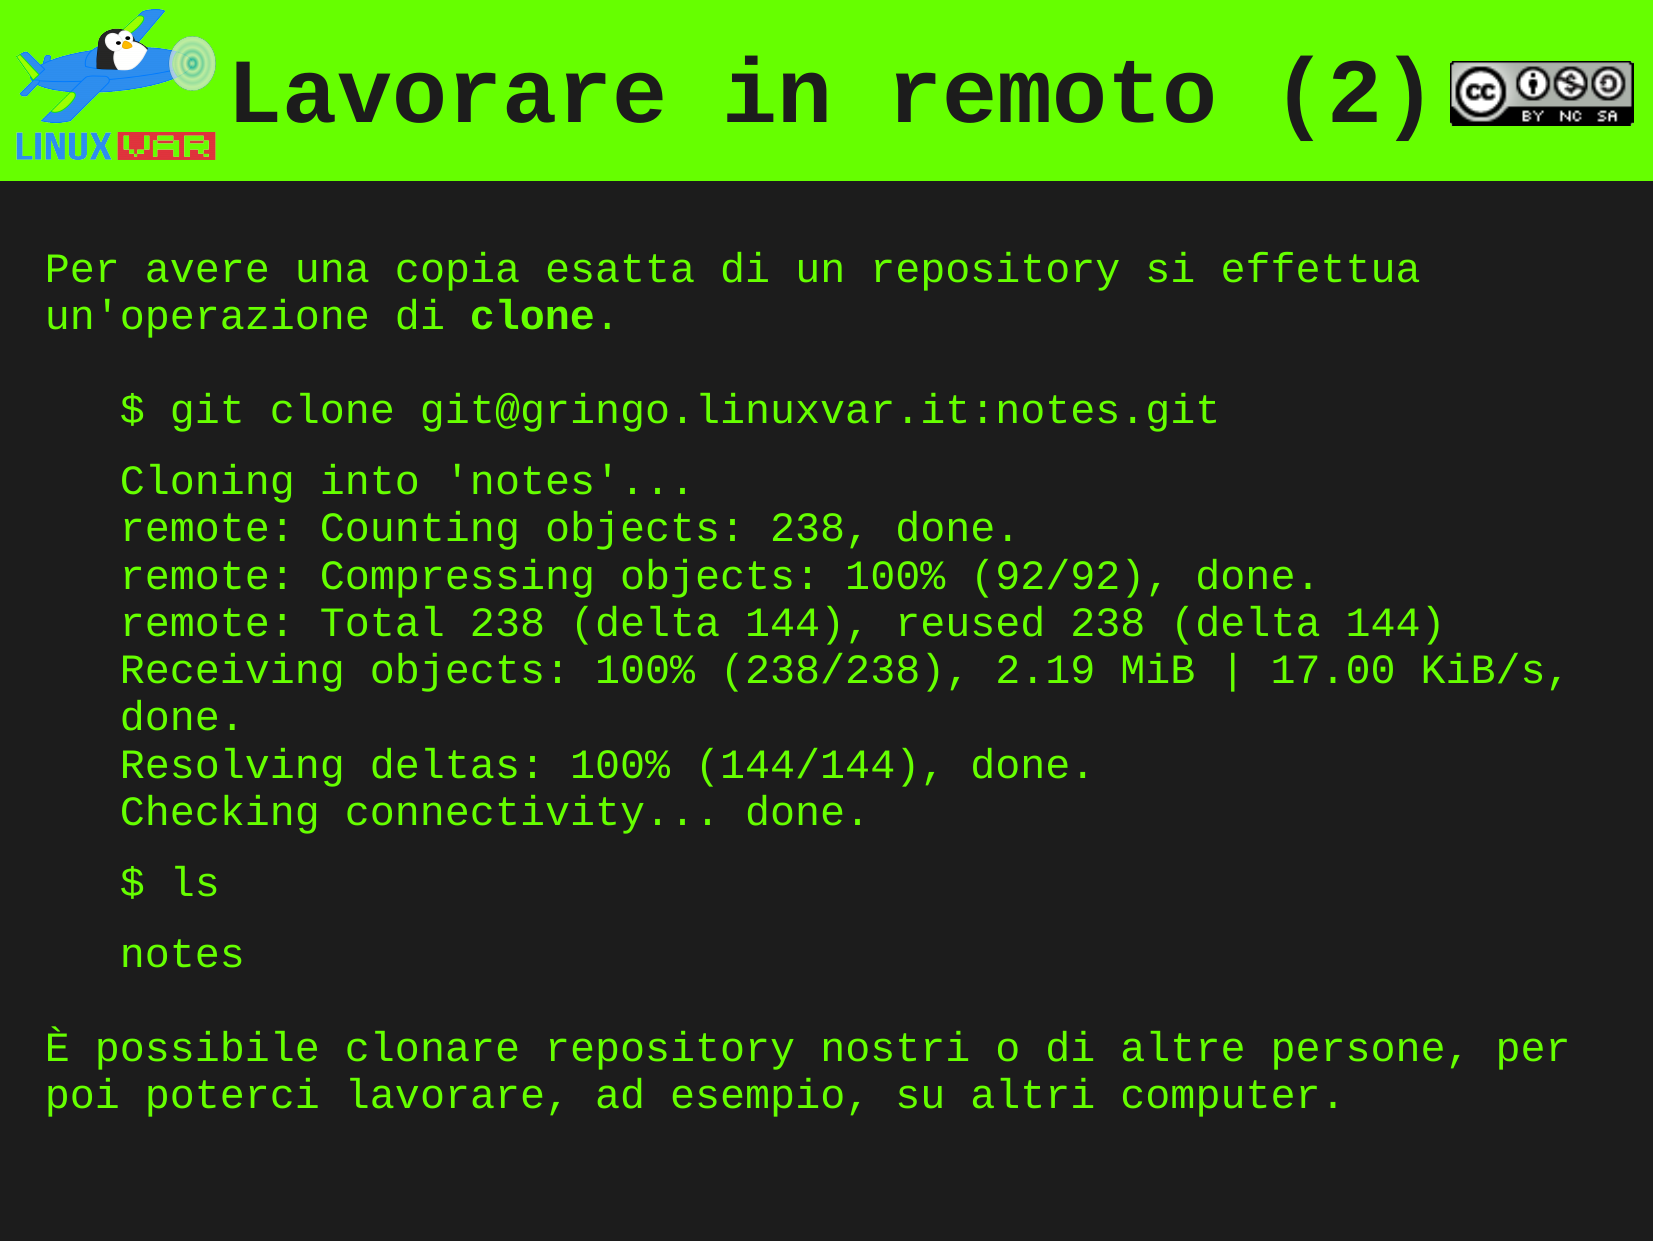

Lavorare in remoto (2)
Per avere una copia esatta di un repository si effettua un'operazione di clone.
	$ git clone git@gringo.linuxvar.it:notes.git
	Cloning into 'notes'...
	remote: Counting objects: 238, done.
	remote: Compressing objects: 100% (92/92), done.
	remote: Total 238 (delta 144), reused 238 (delta 144)
	Receiving objects: 100% (238/238), 2.19 MiB | 17.00 KiB/s, 	done.
	Resolving deltas: 100% (144/144), done.
	Checking connectivity... done.
	$ ls
	notes
È possibile clonare repository nostri o di altre persone, per poi poterci lavorare, ad esempio, su altri computer.